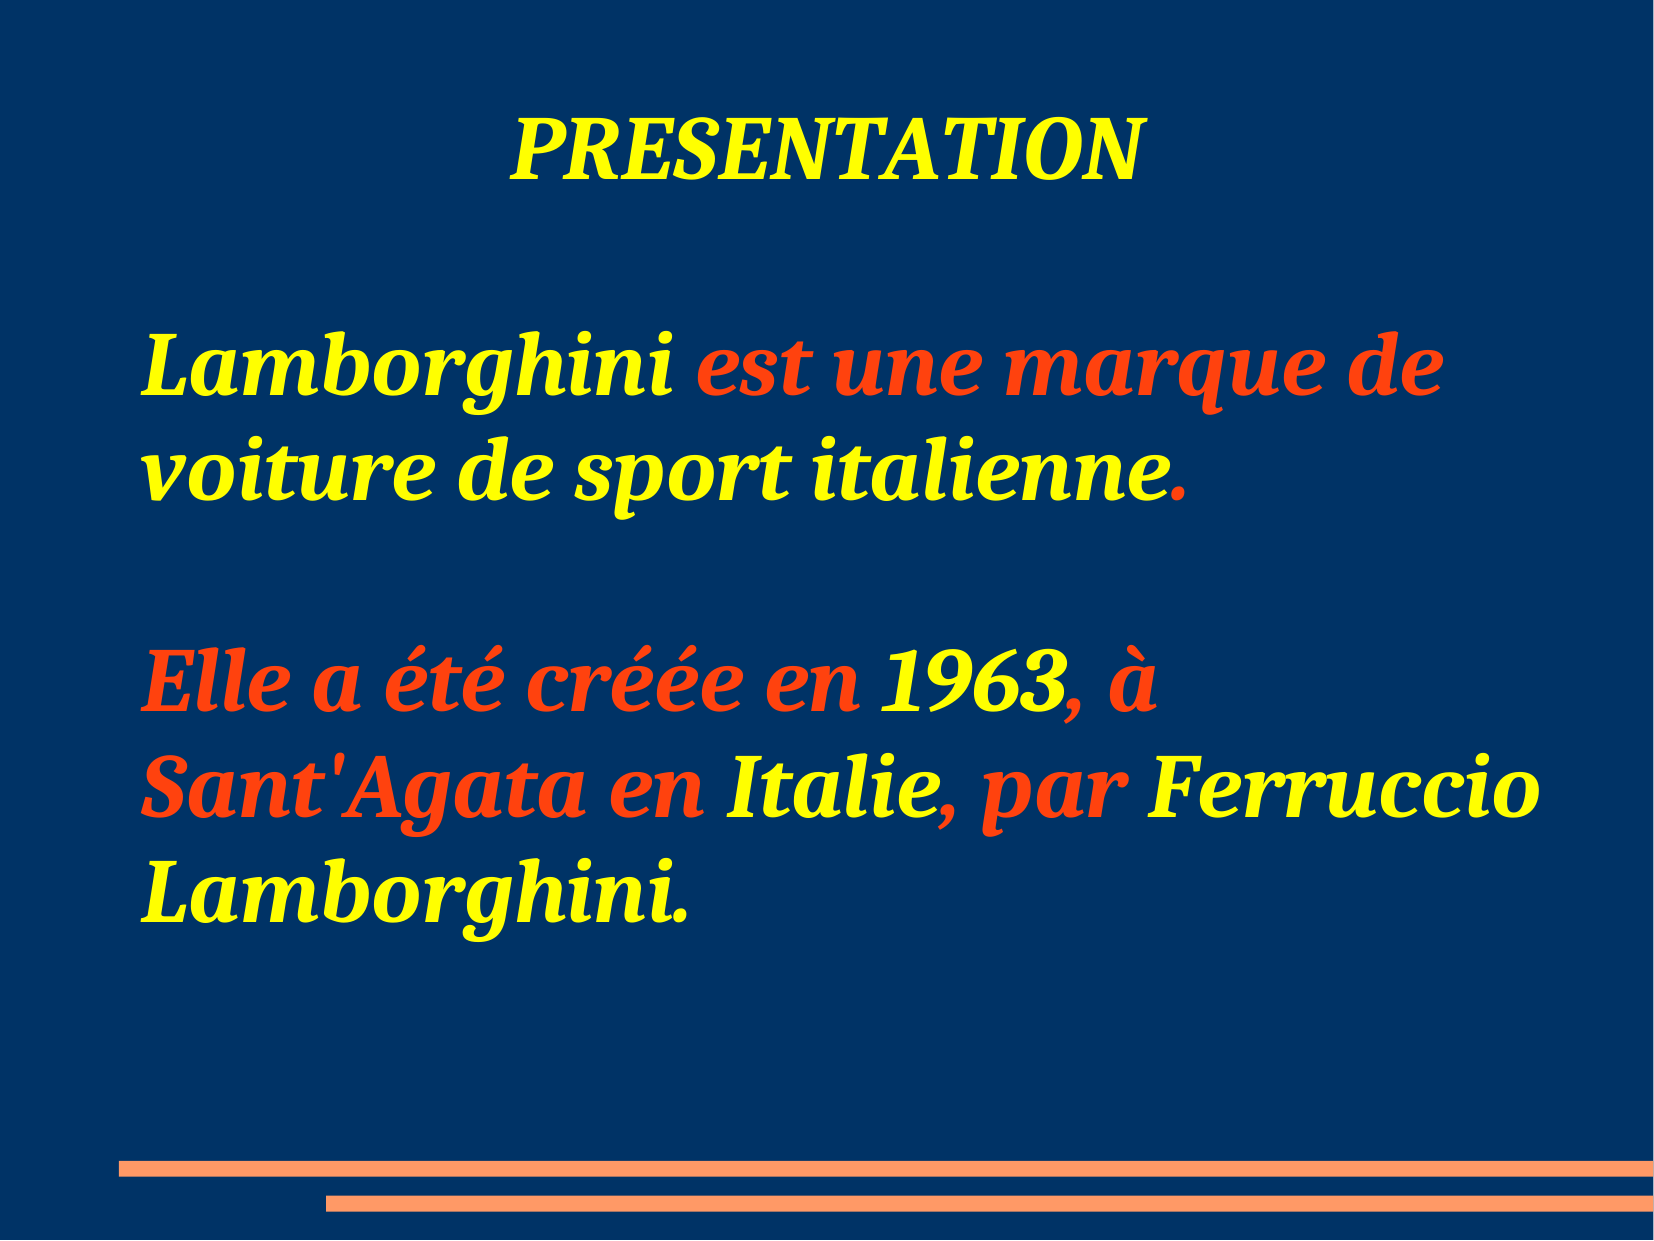

PRESENTATION
# Lamborghini est une marque de voiture de sport italienne. Elle a été créée en 1963, à Sant'Agata en Italie, par Ferruccio Lamborghini.